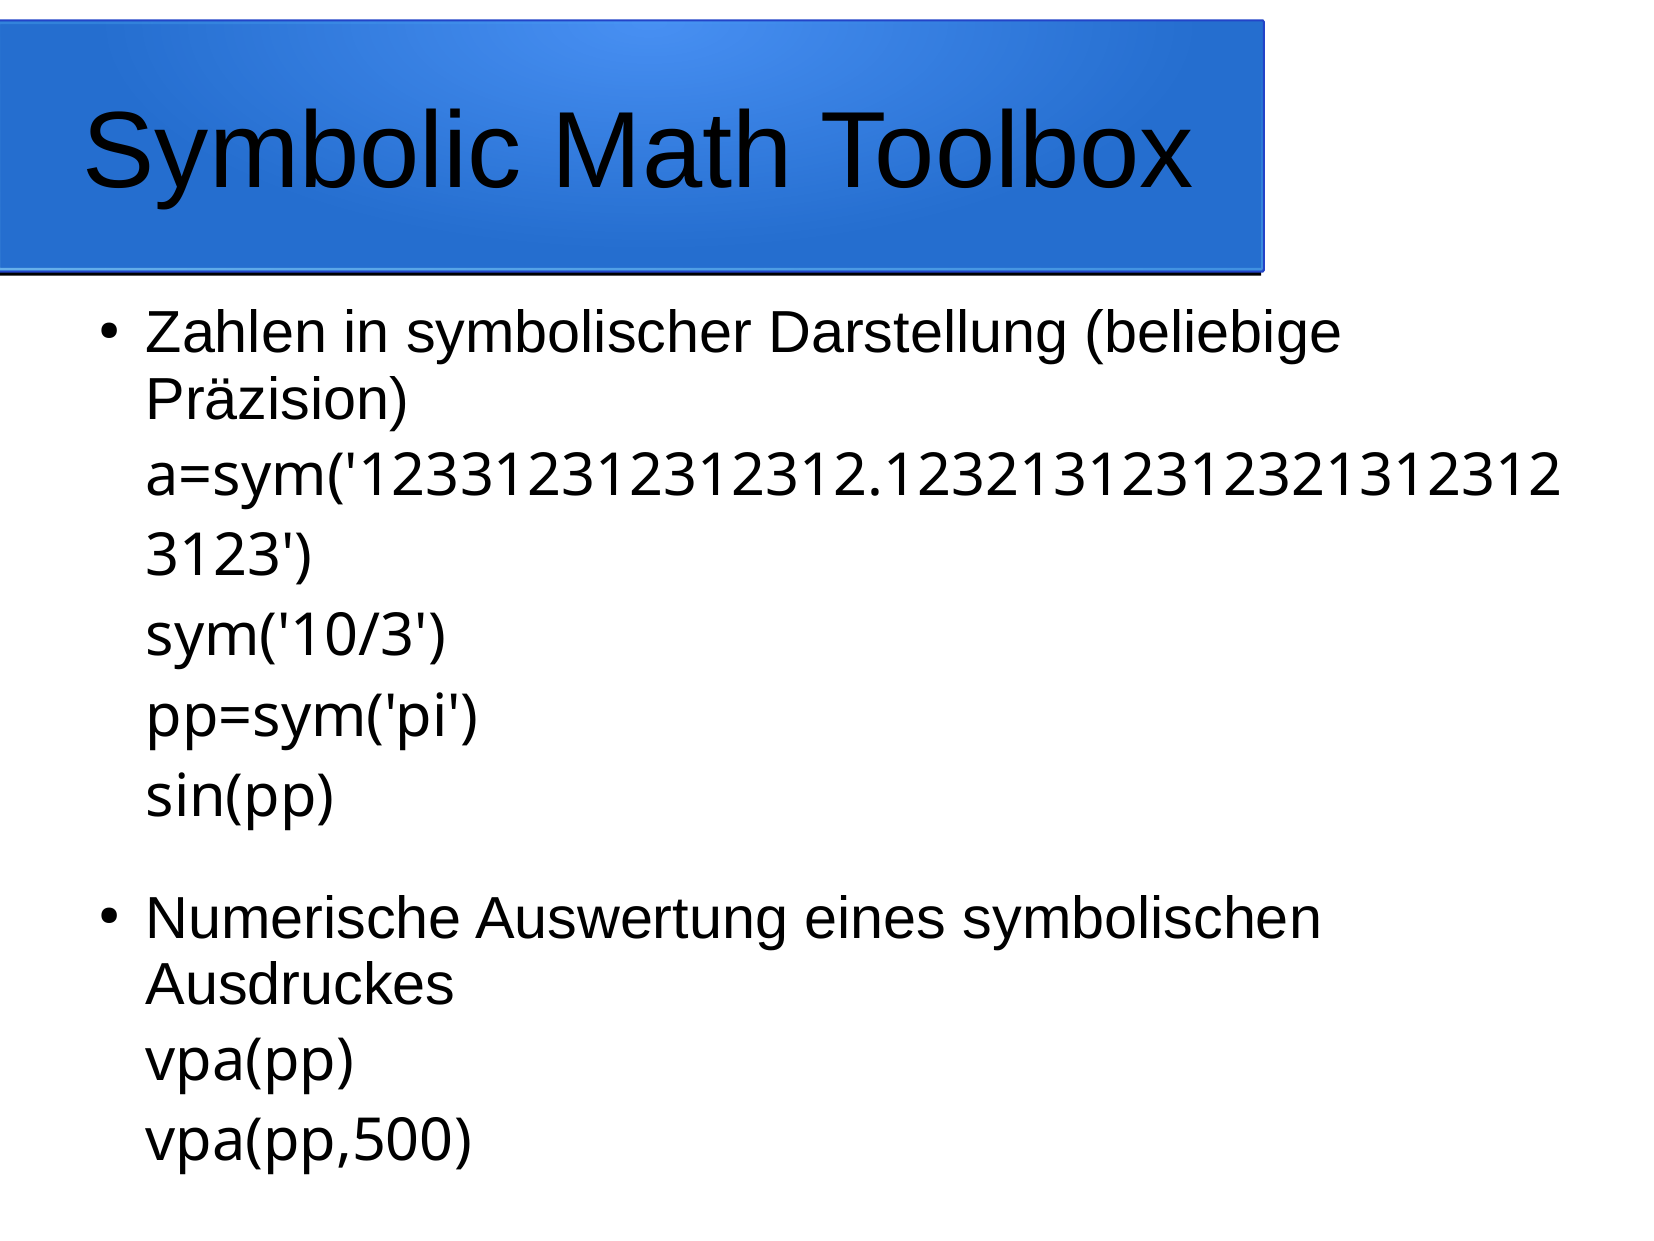

# Symbolic Math Toolbox
Zahlen in symbolischer Darstellung (beliebige Präzision)
a=sym('123312312312312.123213123123213123123123')
sym('10/3')
pp=sym('pi')
sin(pp)
Numerische Auswertung eines symbolischen Ausdruckes
vpa(pp)
vpa(pp,500)